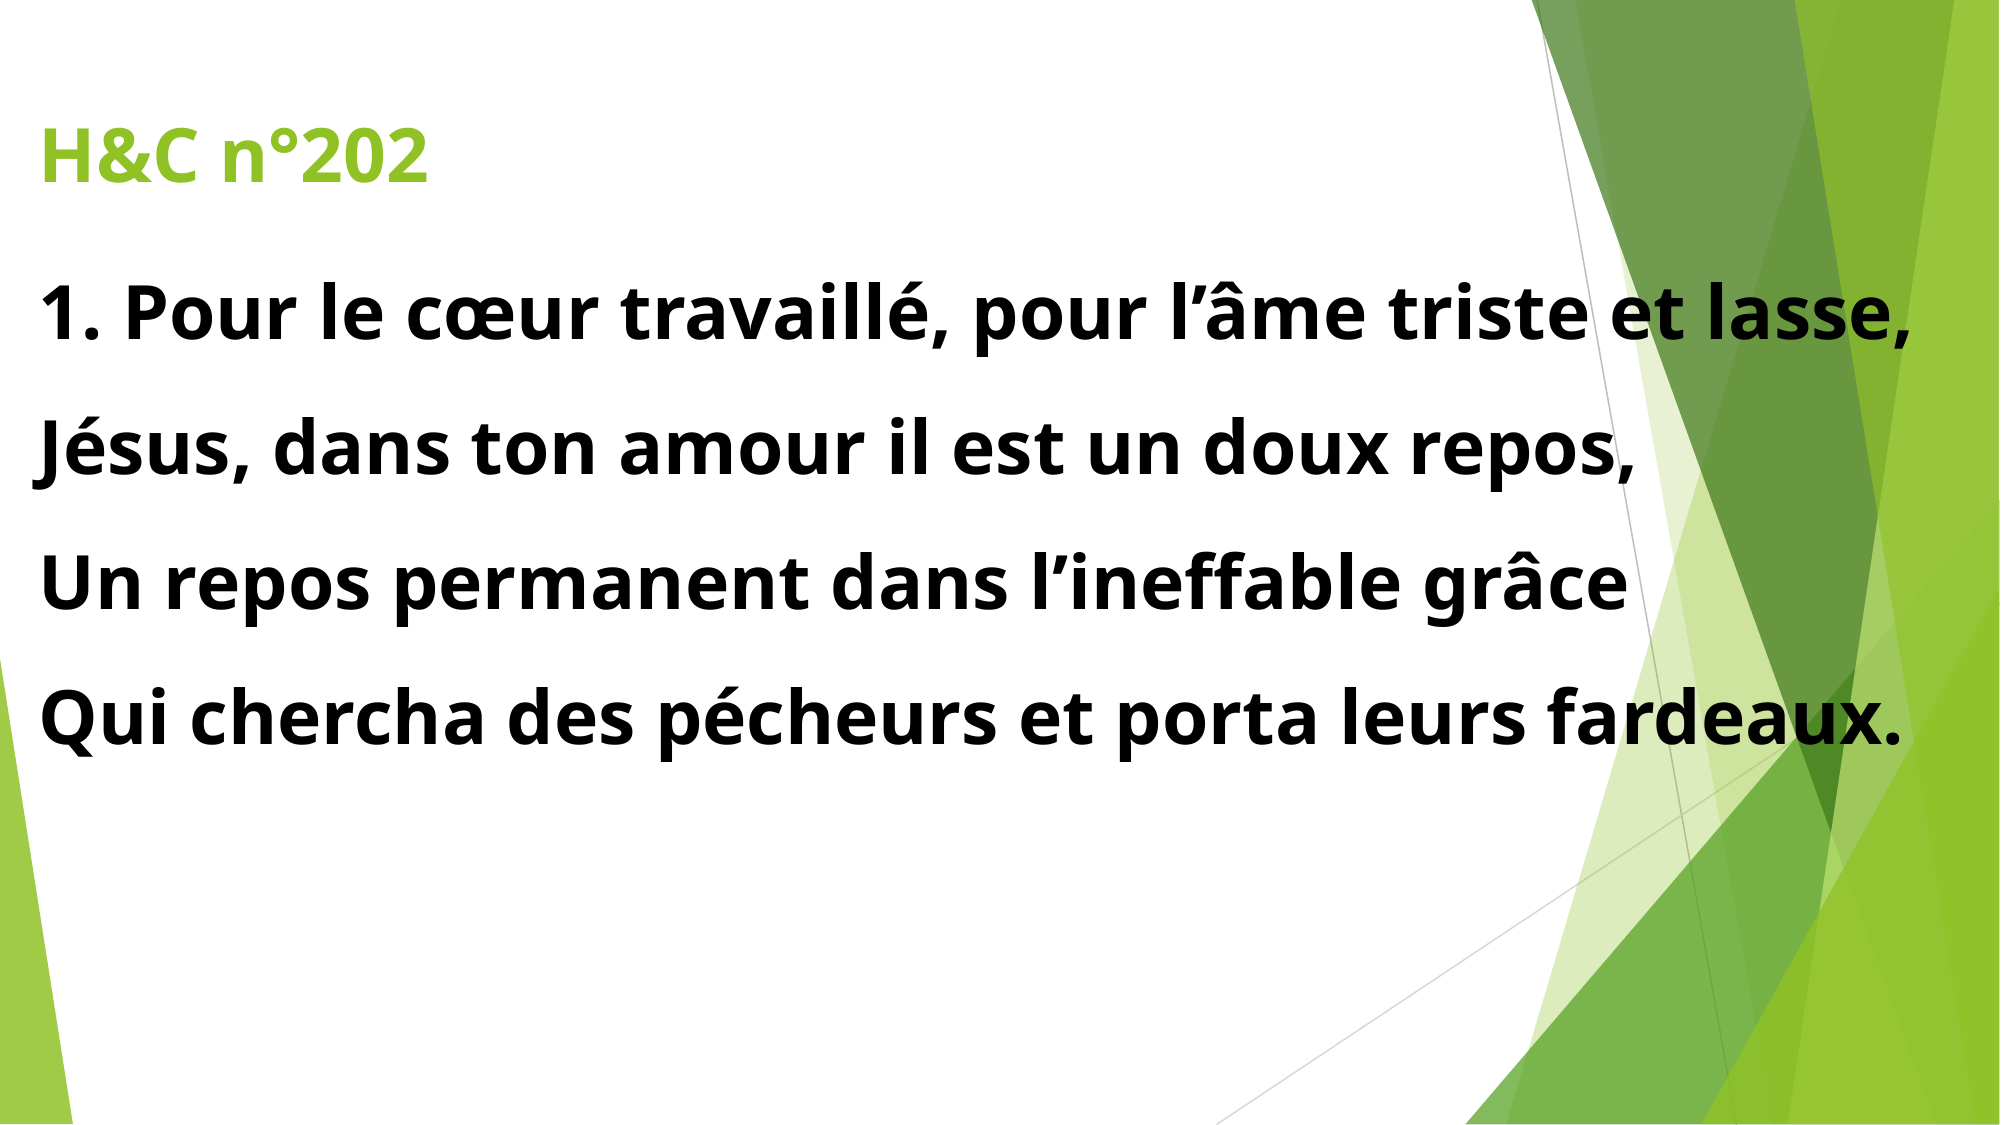

H&C n°202
1. Pour le cœur travaillé, pour l’âme triste et lasse,
Jésus, dans ton amour il est un doux repos,
Un repos permanent dans l’ineffable grâce
Qui chercha des pécheurs et porta leurs fardeaux.